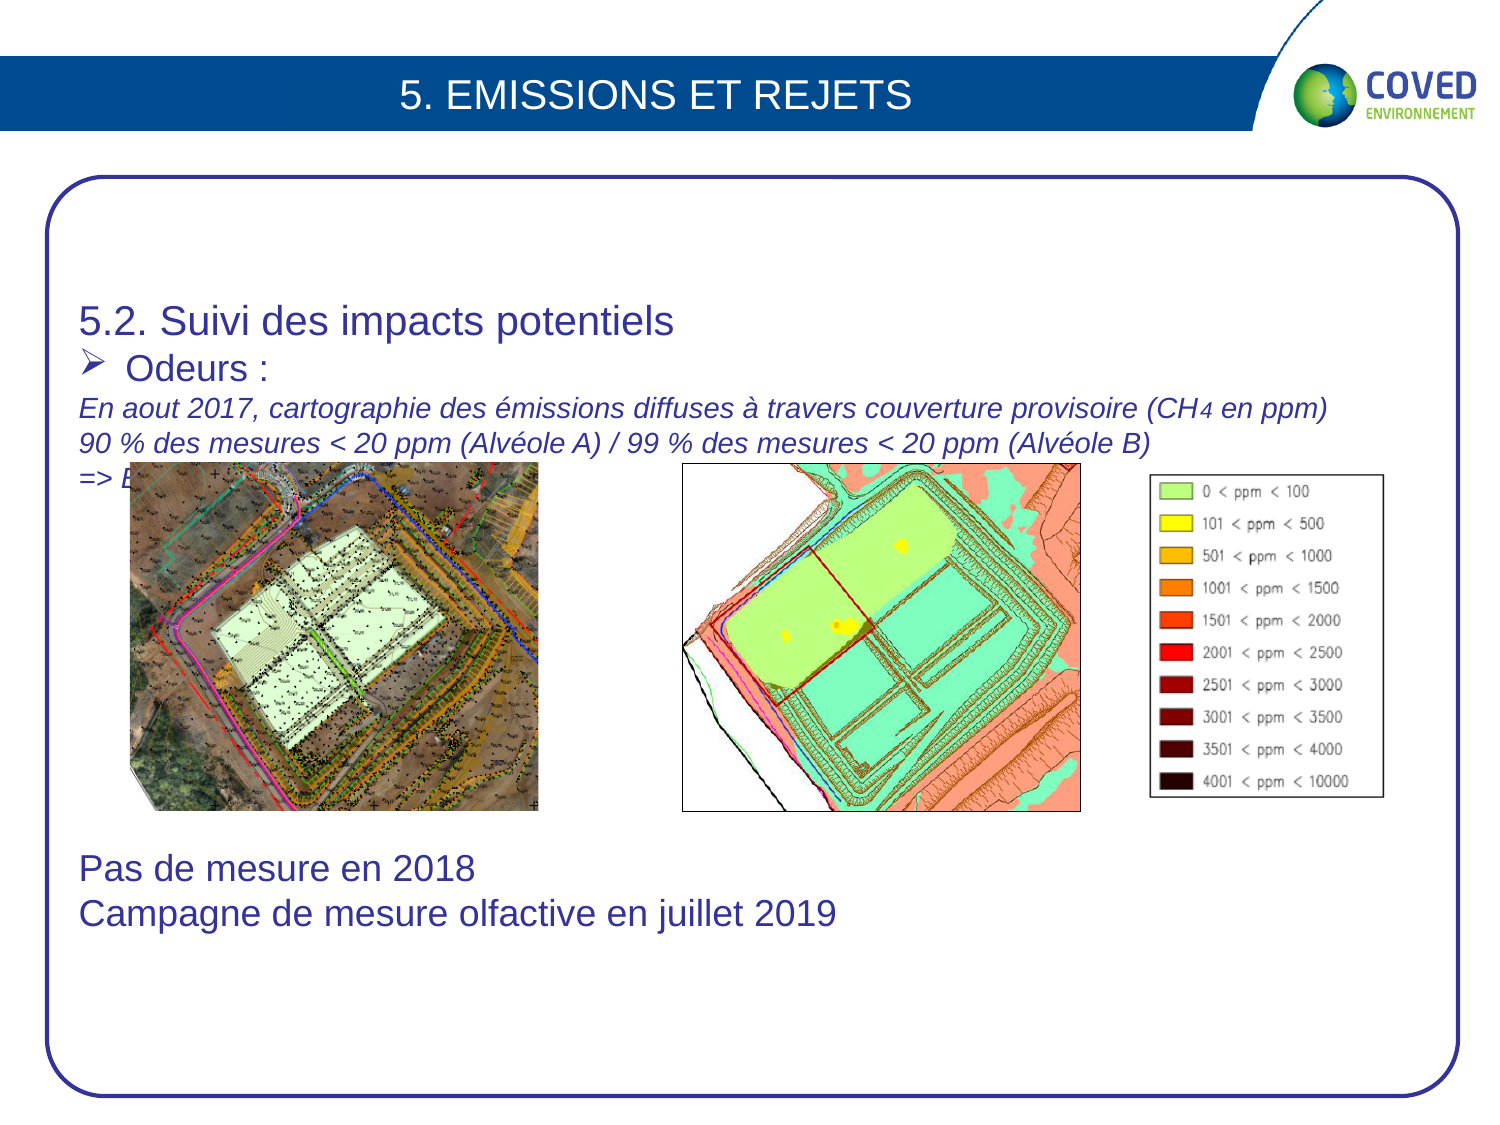

5. EMISSIONS ET REJETS
5.2. Suivi des impacts potentiels
Odeurs :
En aout 2017, cartographie des émissions diffuses à travers couverture provisoire (CH4 en ppm)
90 % des mesures < 20 ppm (Alvéole A) / 99 % des mesures < 20 ppm (Alvéole B)
=> Emissions très faibles
Pas de mesure en 2018
Campagne de mesure olfactive en juillet 2019